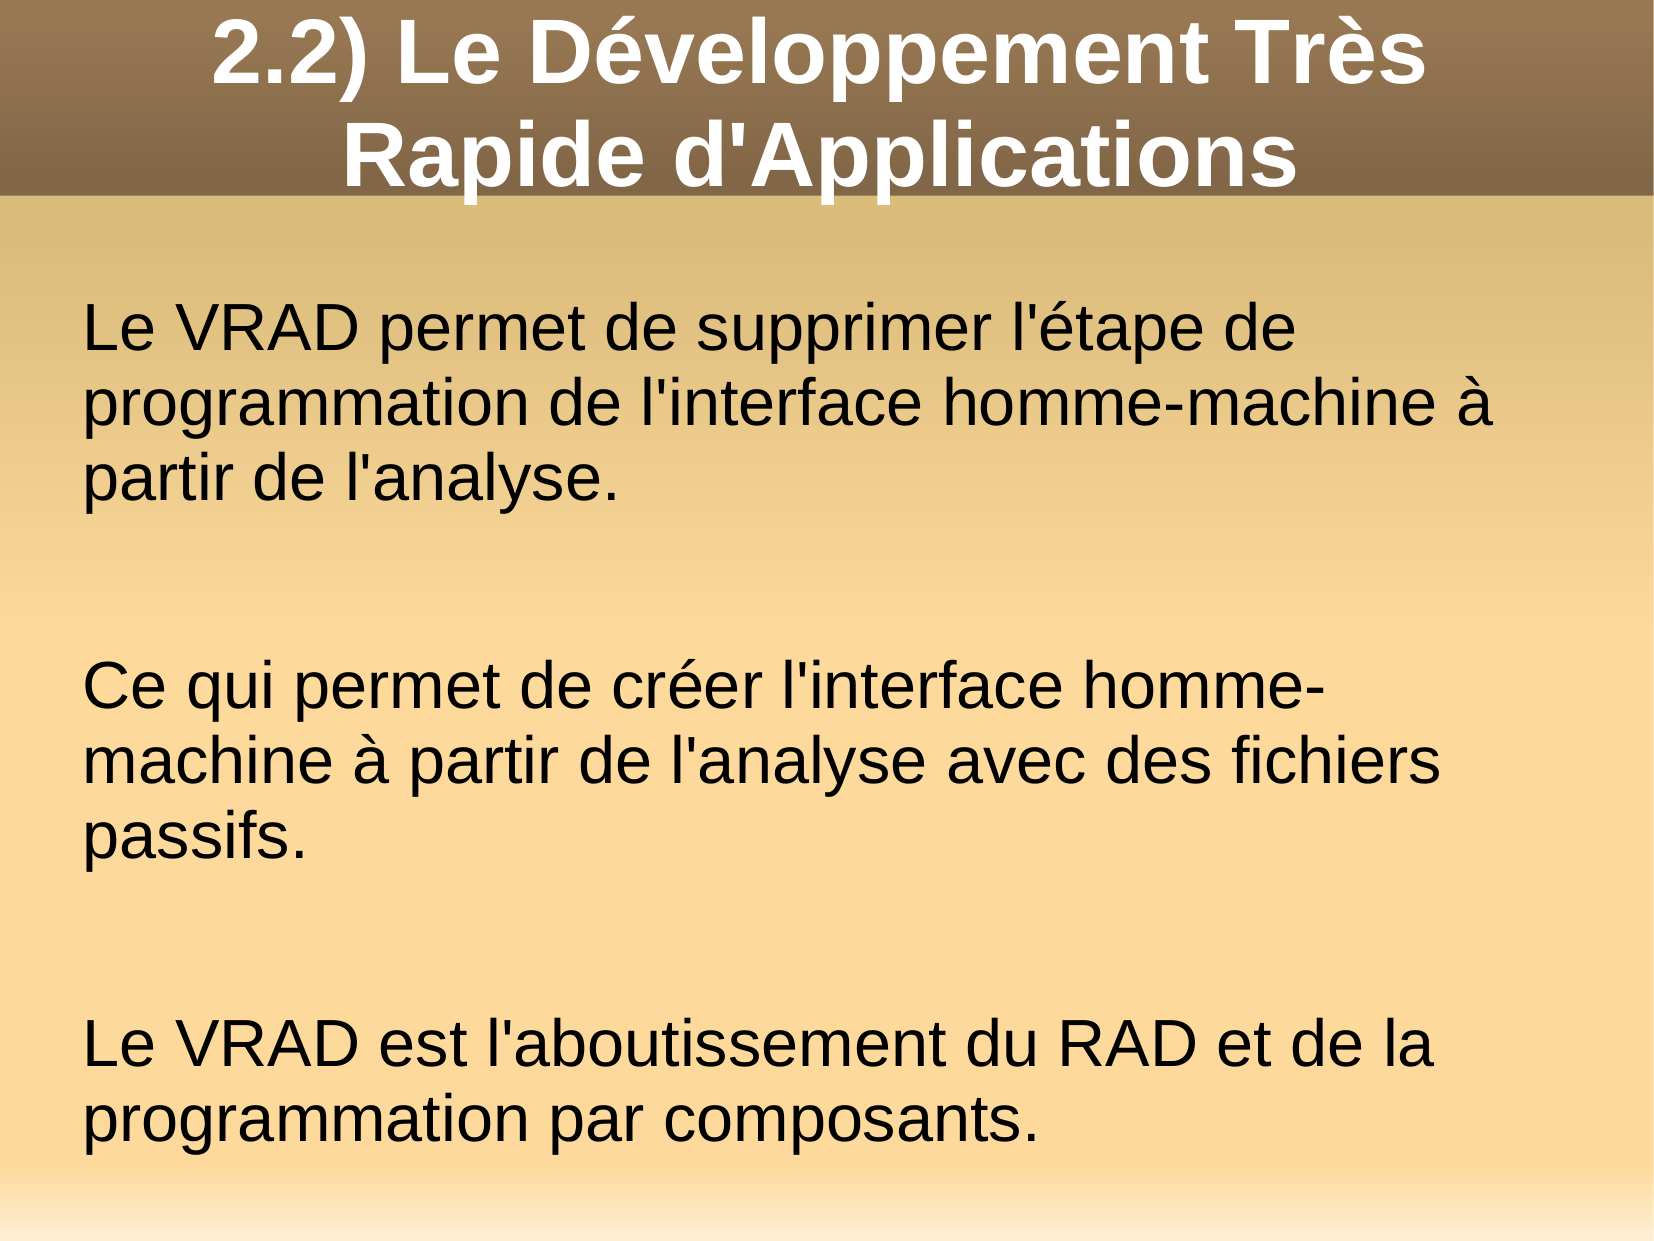

# 2.2) Le Développement Très Rapide d'Applications
Le VRAD permet de supprimer l'étape de programmation de l'interface homme-machine à partir de l'analyse.
Ce qui permet de créer l'interface homme-machine à partir de l'analyse avec des fichiers passifs.
Le VRAD est l'aboutissement du RAD et de la programmation par composants.